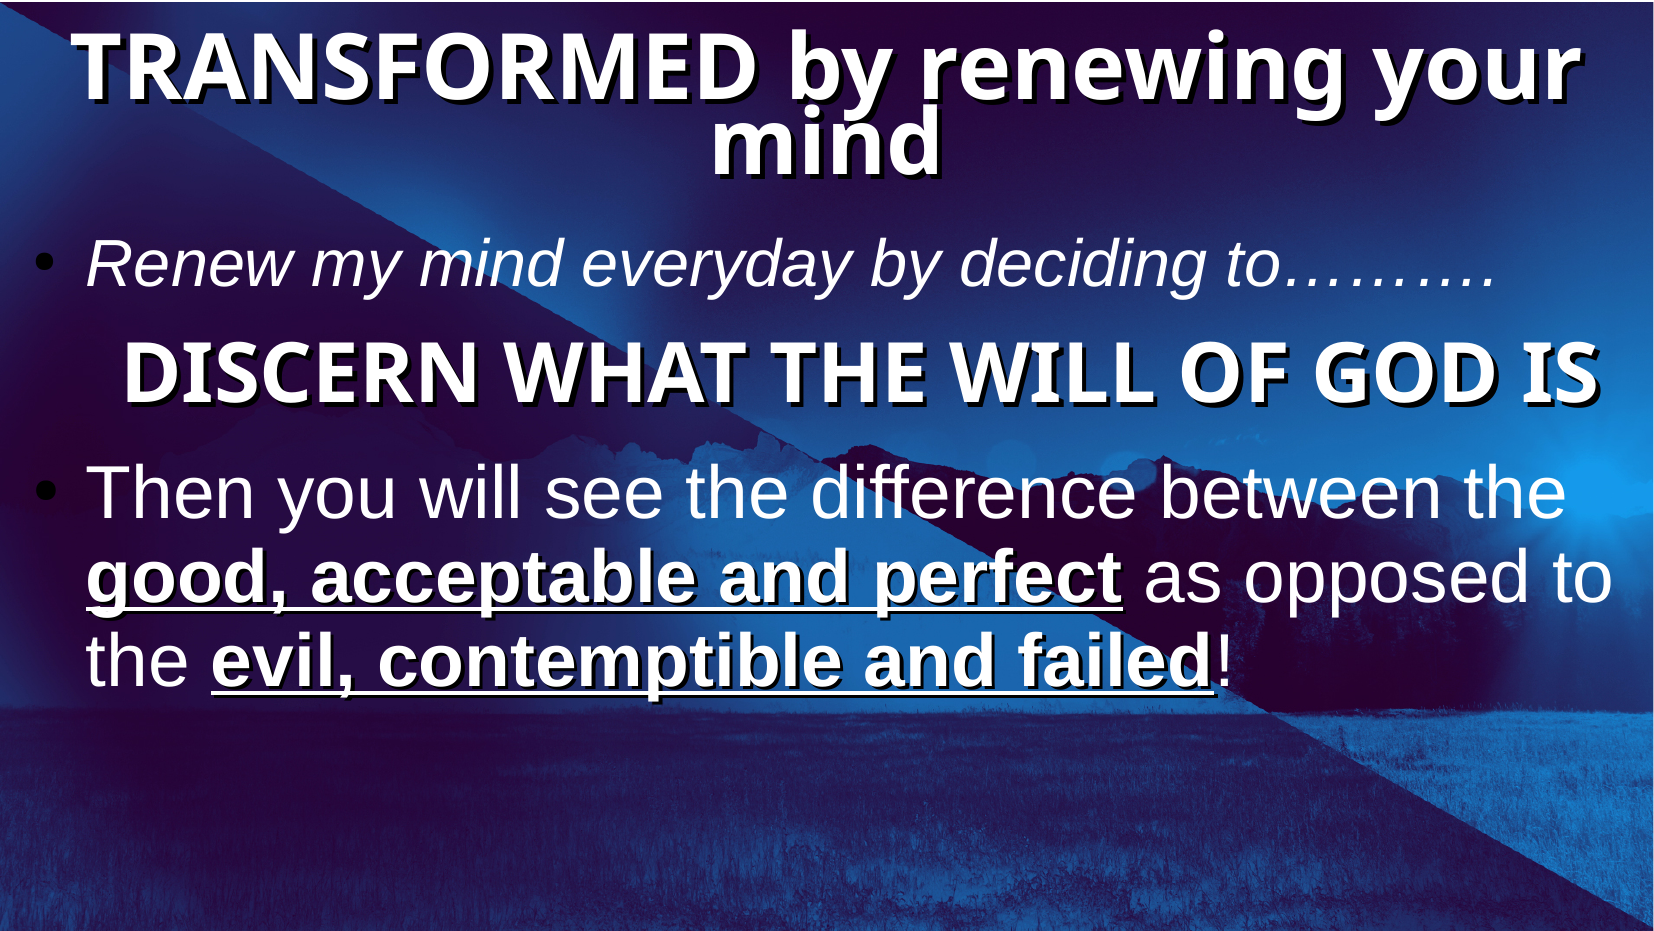

# TRANSFORMED by renewing your mind
Renew my mind everyday by deciding to……….
DISCERN WHAT THE WILL OF GOD IS
Then you will see the difference between the good, acceptable and perfect as opposed to the evil, contemptible and failed!